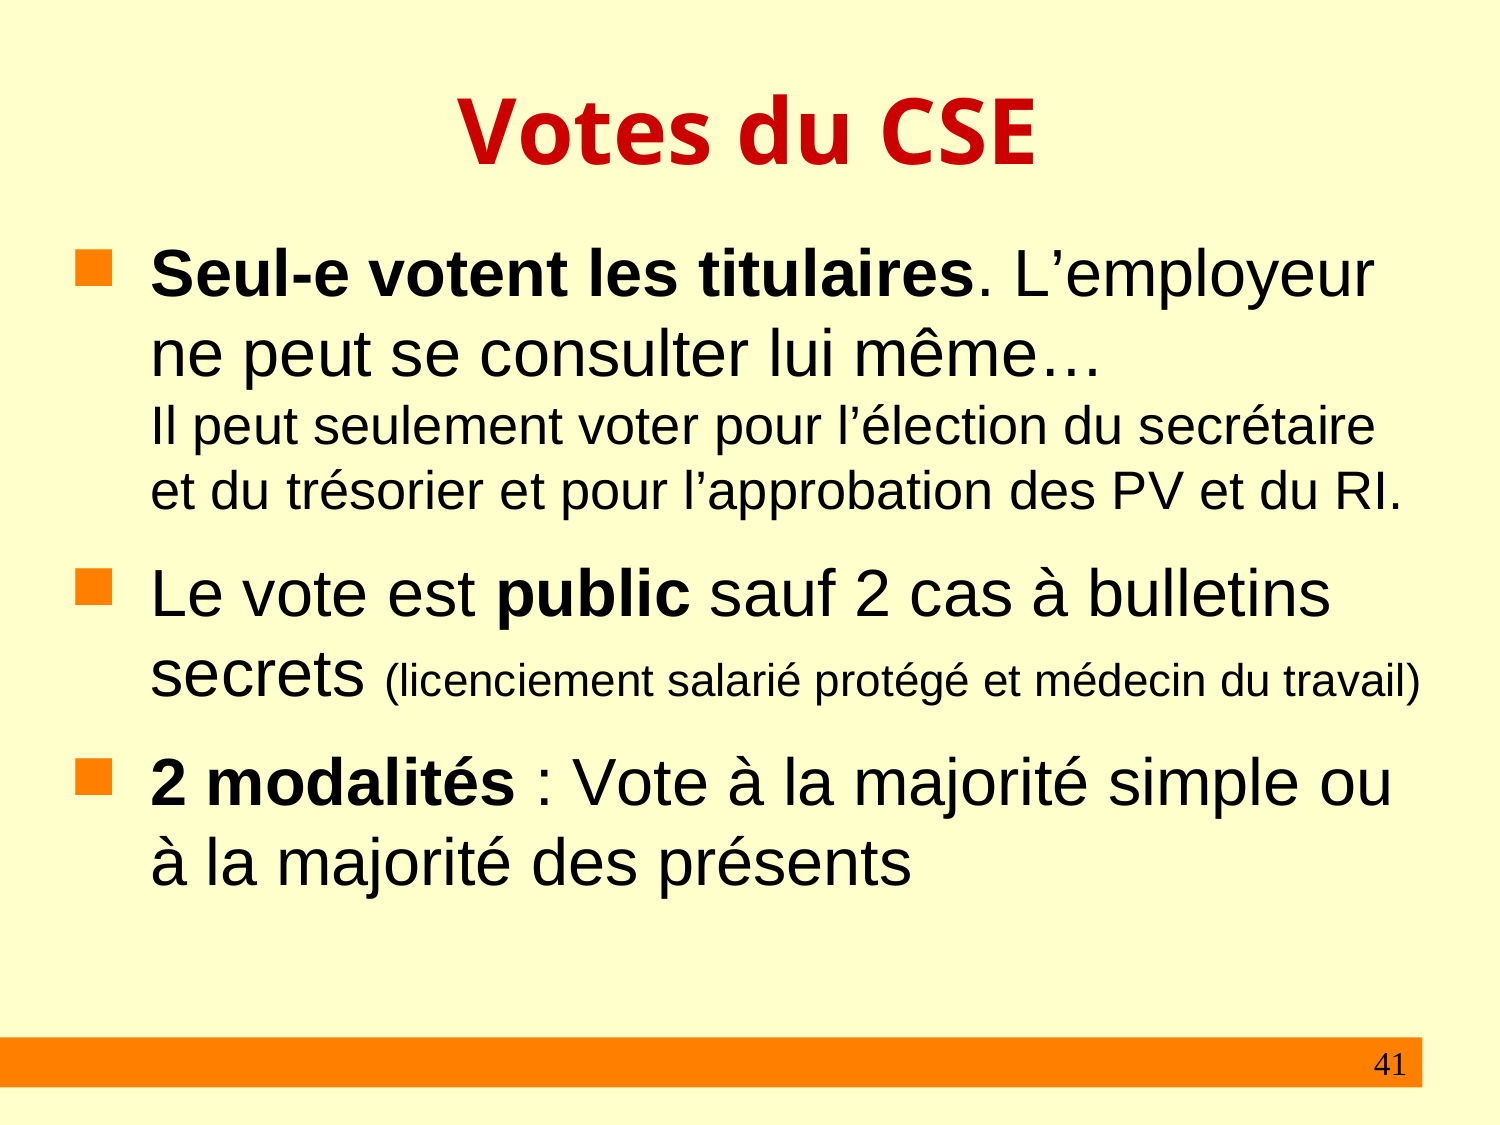

# Votes du CSE
Seul-e votent les titulaires. L’employeur ne peut se consulter lui même…
Il peut seulement voter pour l’élection du secrétaire et du trésorier et pour l’approbation des PV et du RI.
Le vote est public sauf 2 cas à bulletins secrets (licenciement salarié protégé et médecin du travail)
2 modalités : Vote à la majorité simple ou à la majorité des présents